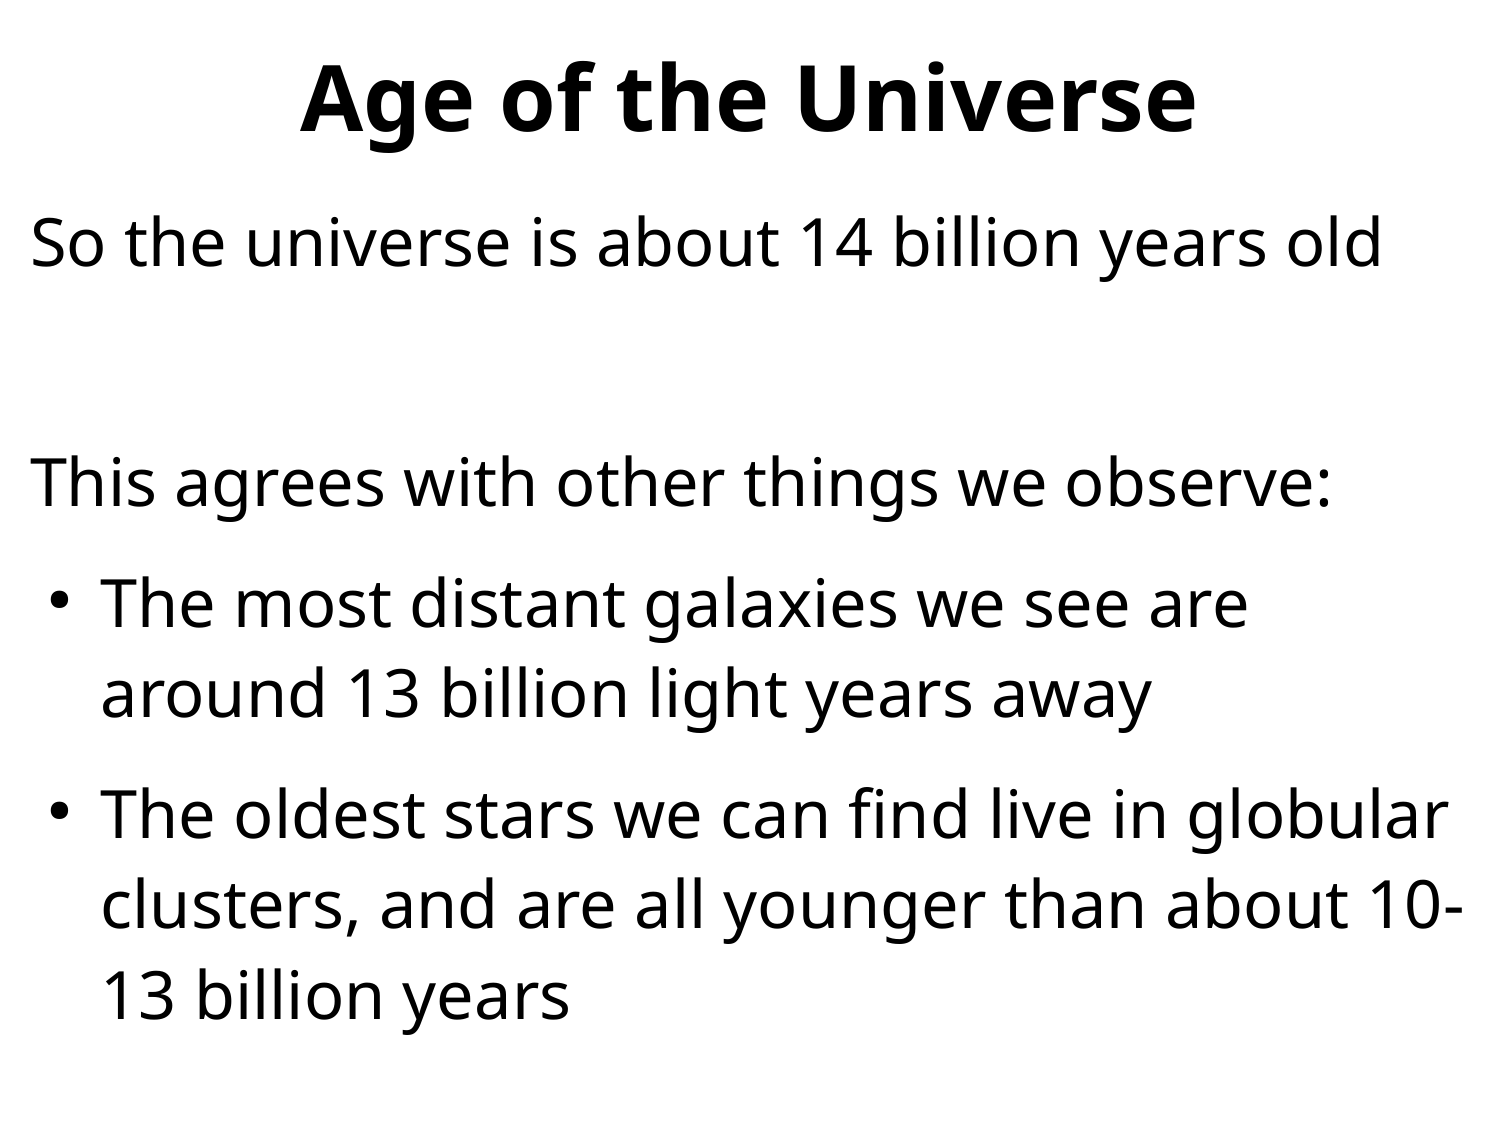

# Age of the Universe
So the universe is about 14 billion years old
This agrees with other things we observe:
The most distant galaxies we see are around 13 billion light years away
The oldest stars we can find live in globular clusters, and are all younger than about 10-13 billion years